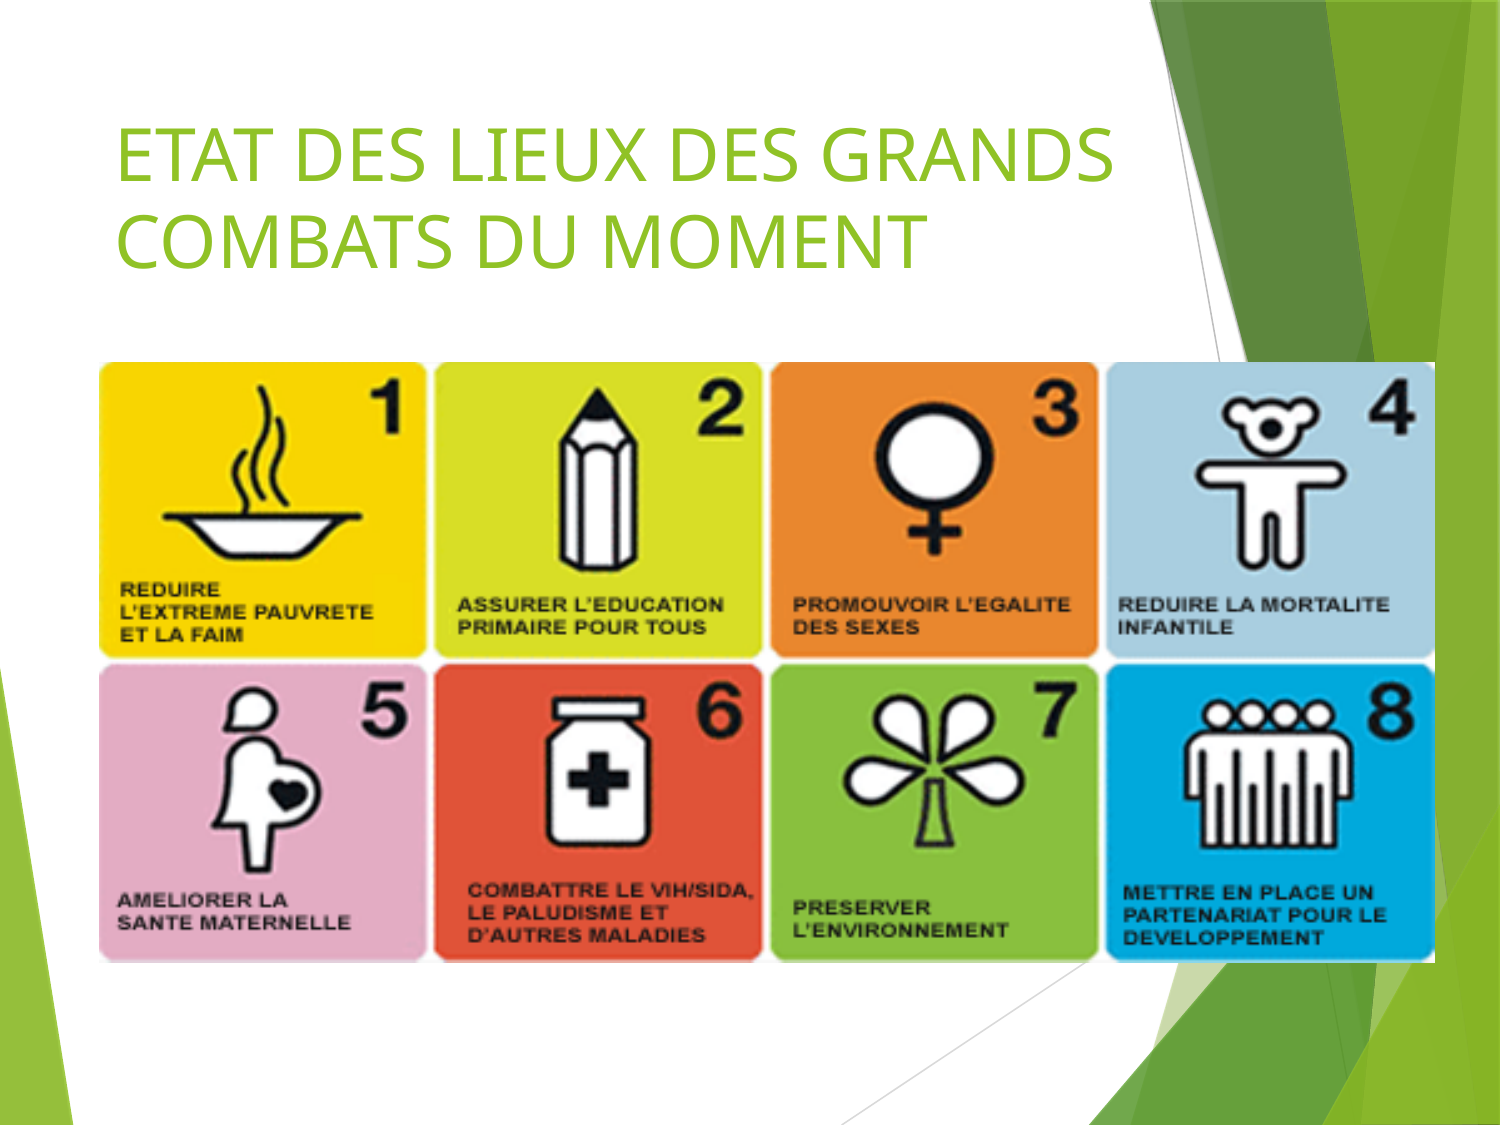

# ETAT DES LIEUX DES GRANDS COMBATS DU MOMENT